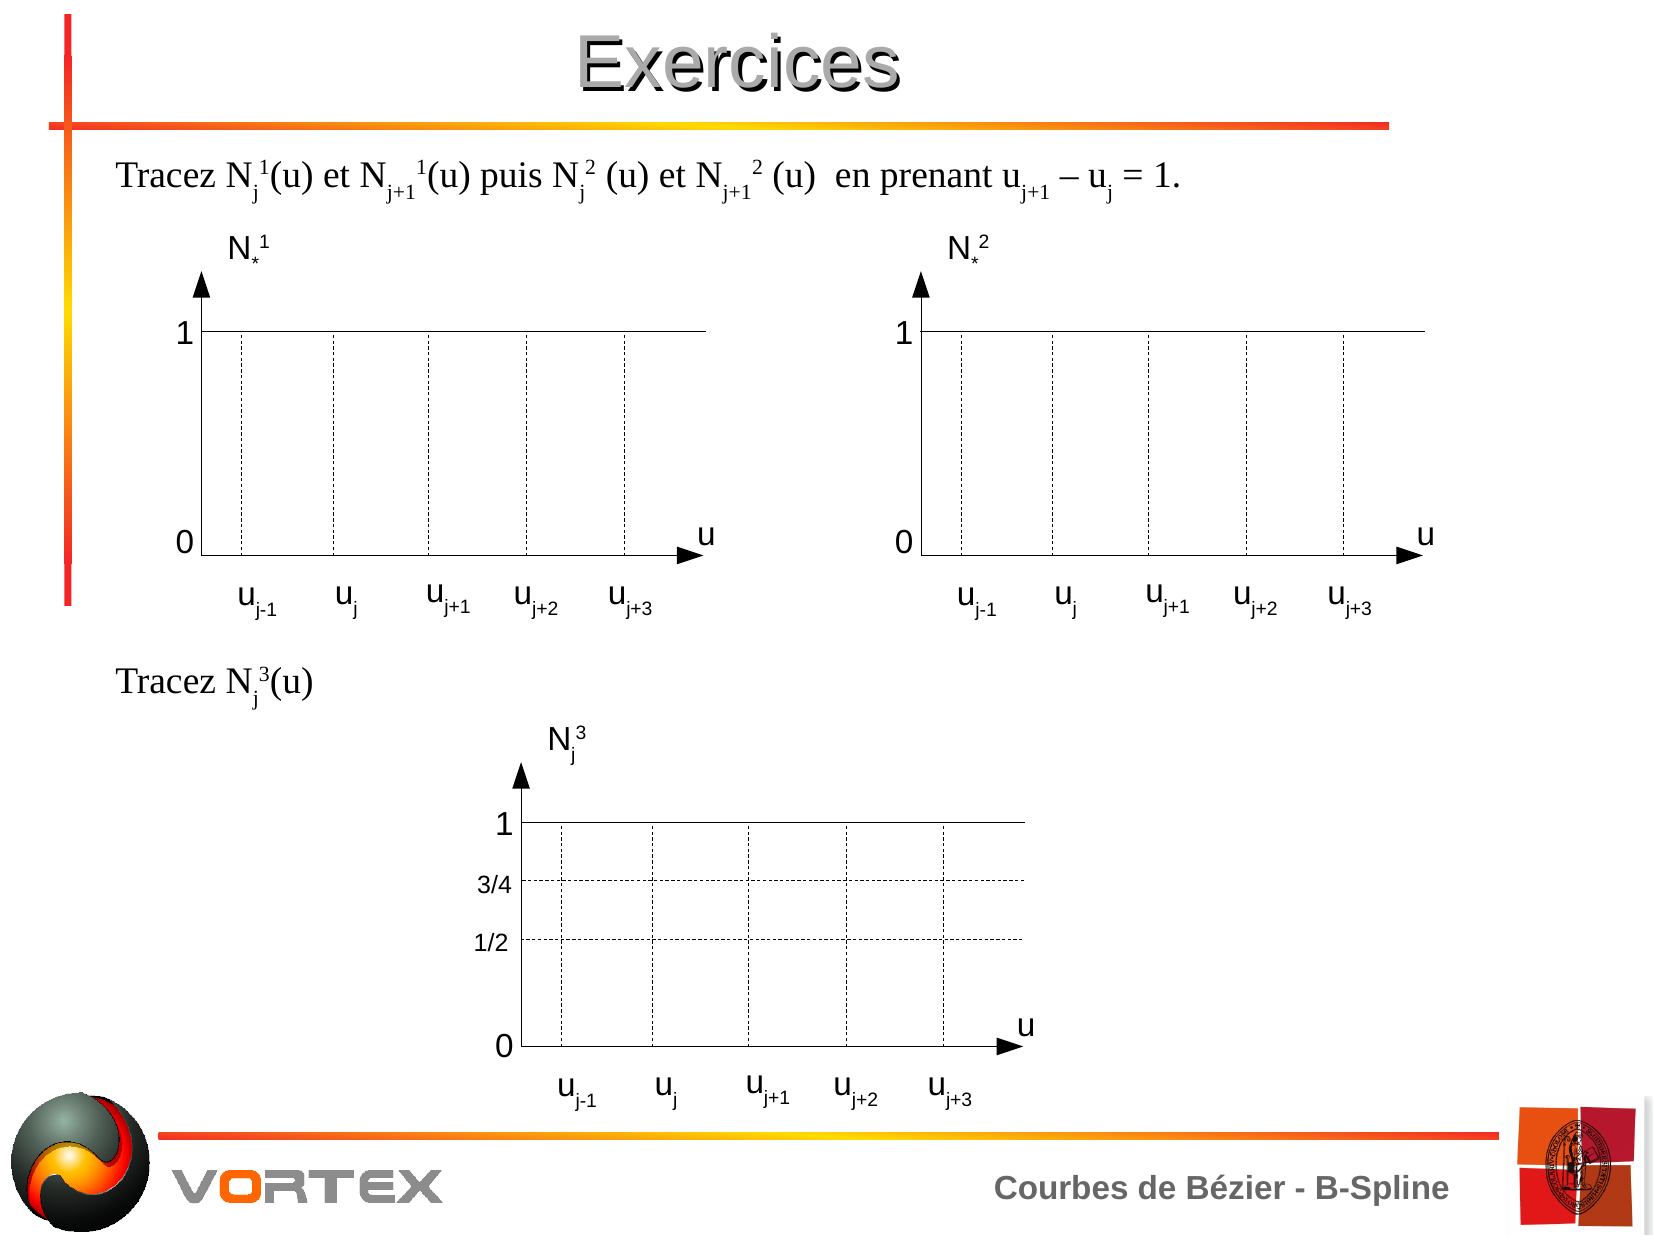

# Exercices
Tracez Nj1(u) et Nj+11(u) puis Nj2 (u) et Nj+12 (u) en prenant uj+1 – uj = 1.
Tracez Nj3(u)
N*1
1
u
0
uj+1
uj
uj+2
uj+3
uj-1
N*2
1
u
0
uj+1
uj
uj+2
uj+3
uj-1
Nj3
1
3/4
1/2
u
0
uj+1
uj
uj+2
uj+3
uj-1